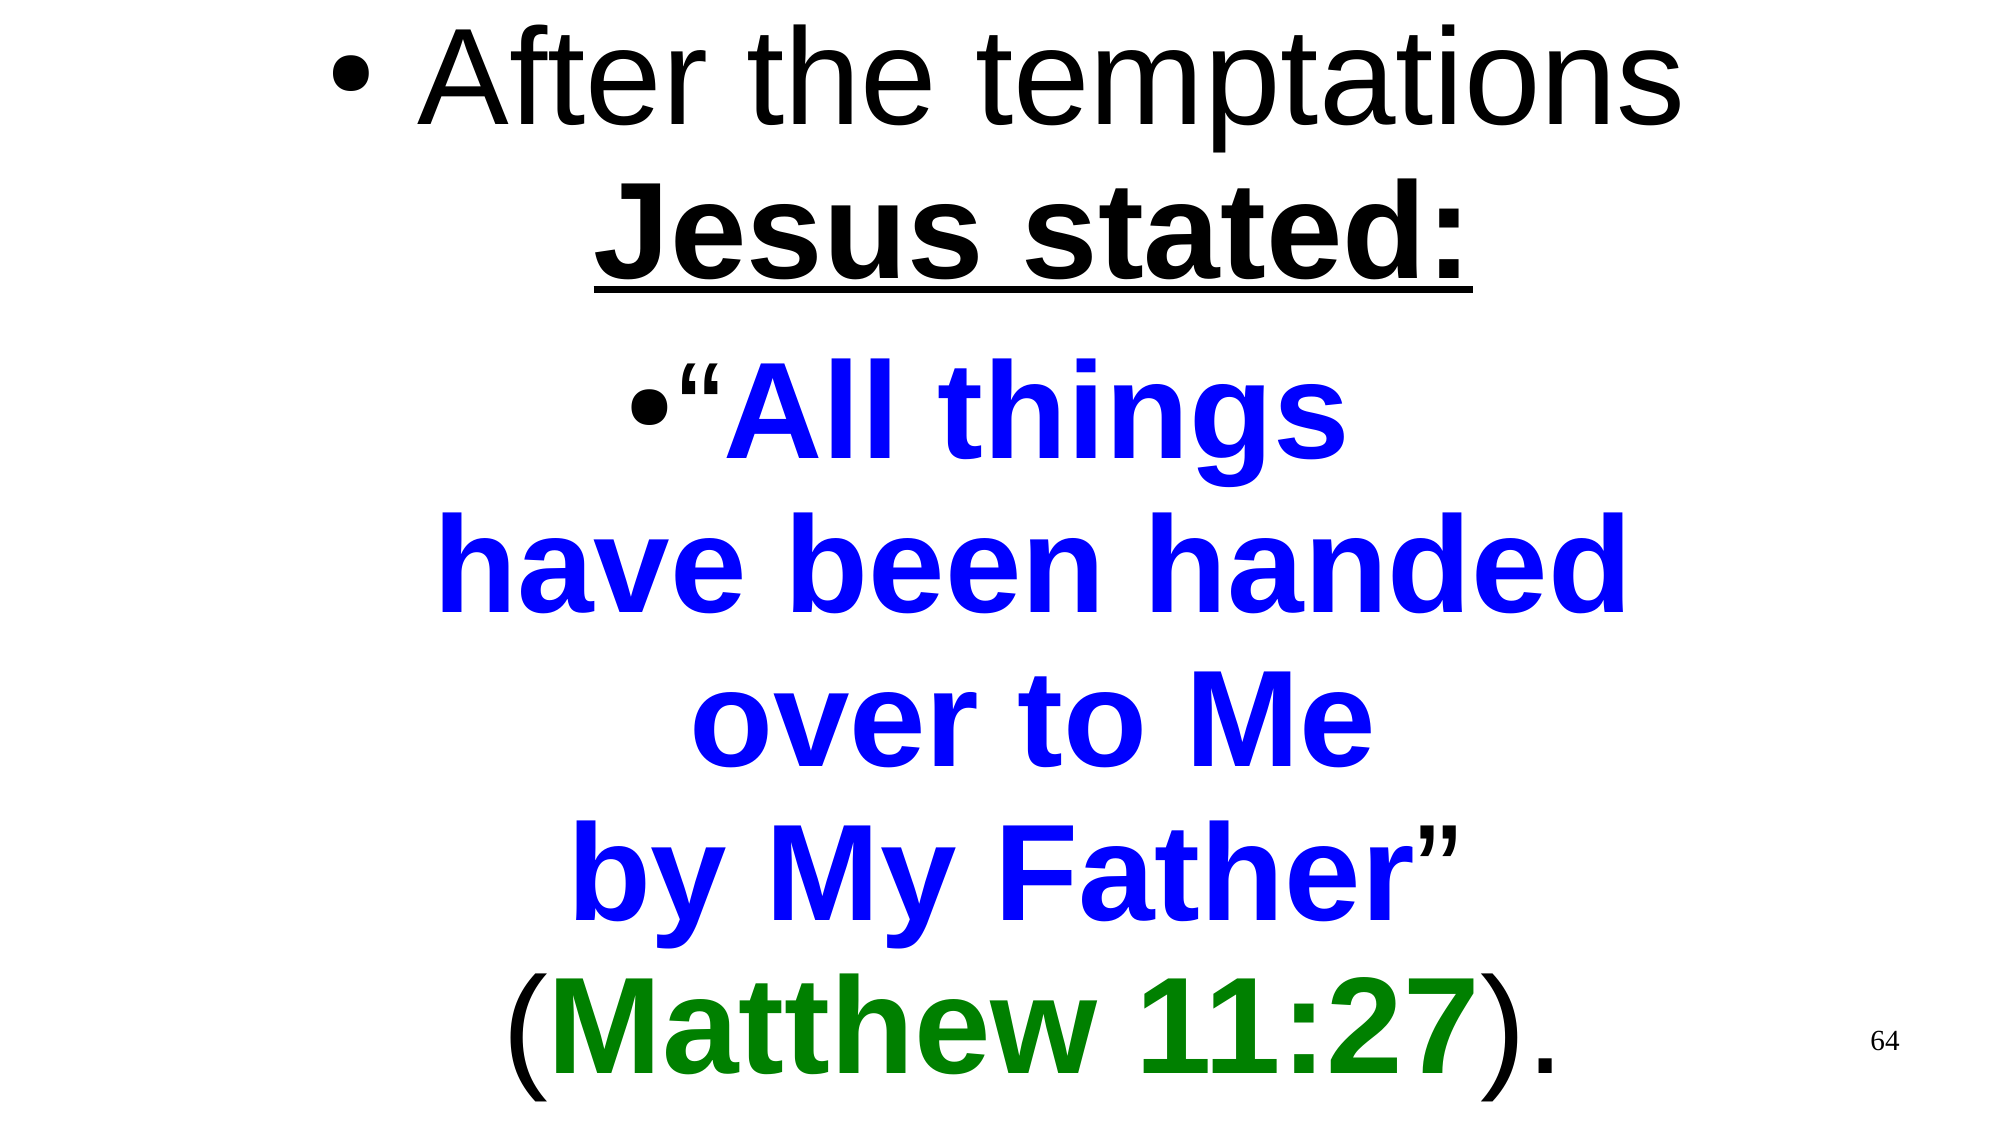

# After the temptations Jesus stated:
“All things
have been handed
 over to Me
by My Father”
(Matthew 11:27).
64